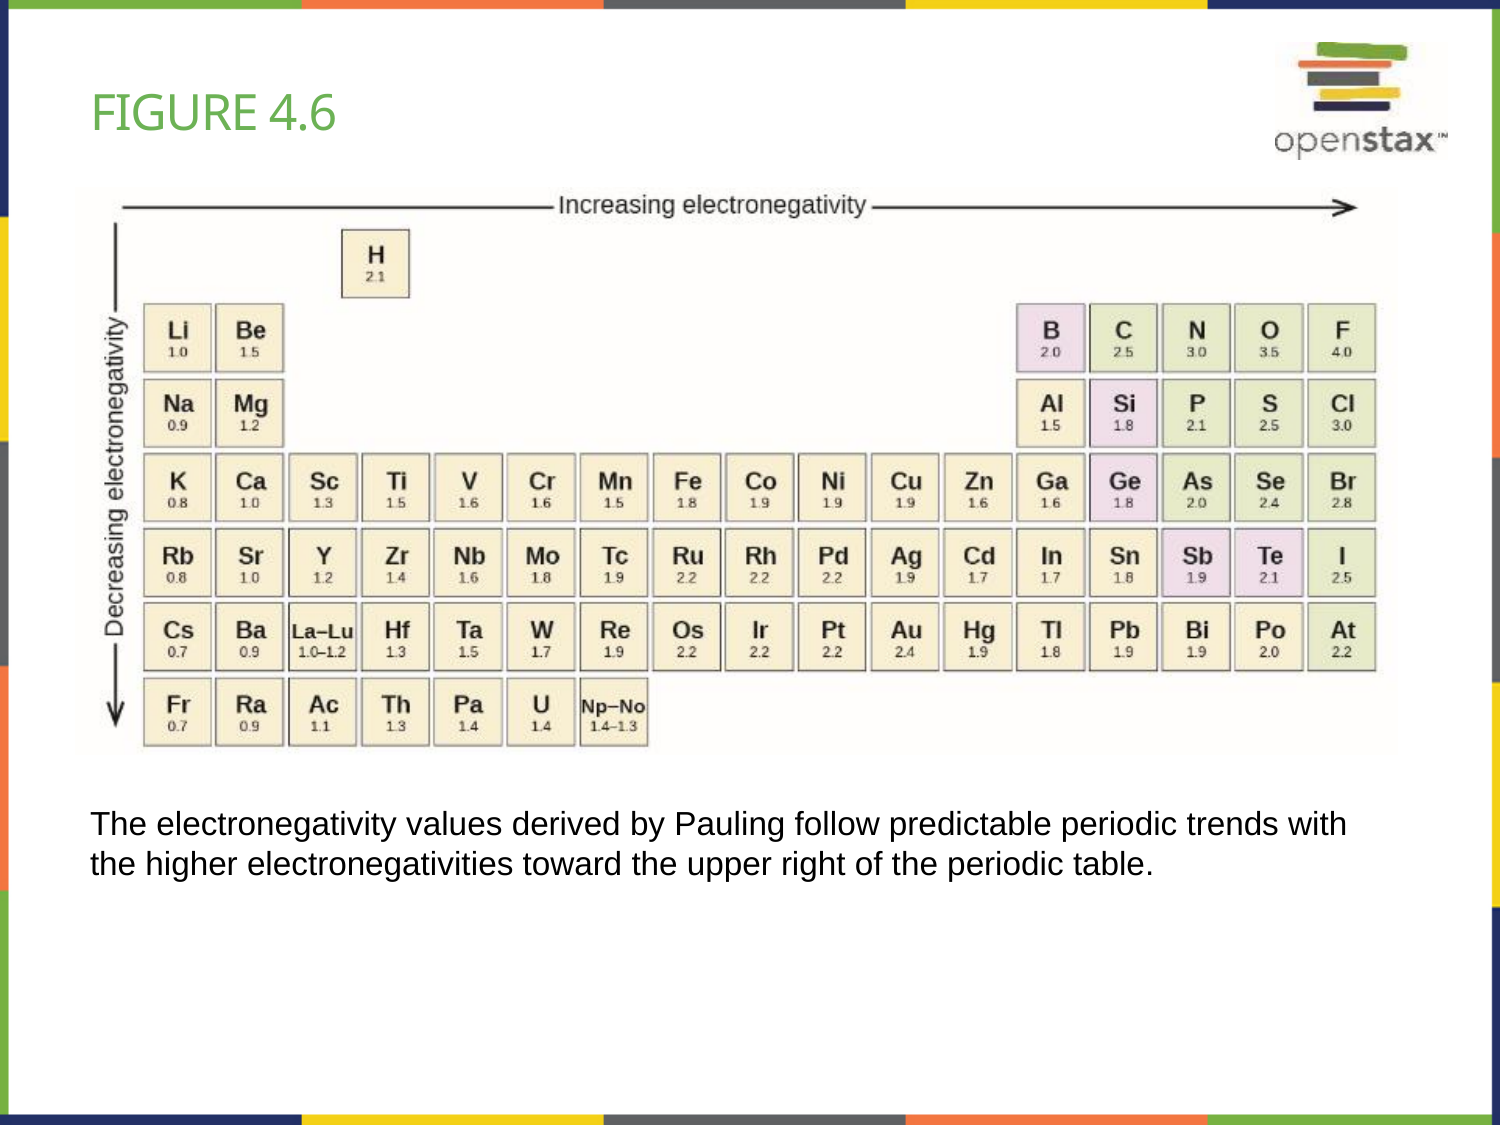

# Figure 4.6
The electronegativity values derived by Pauling follow predictable periodic trends with the higher electronegativities toward the upper right of the periodic table.